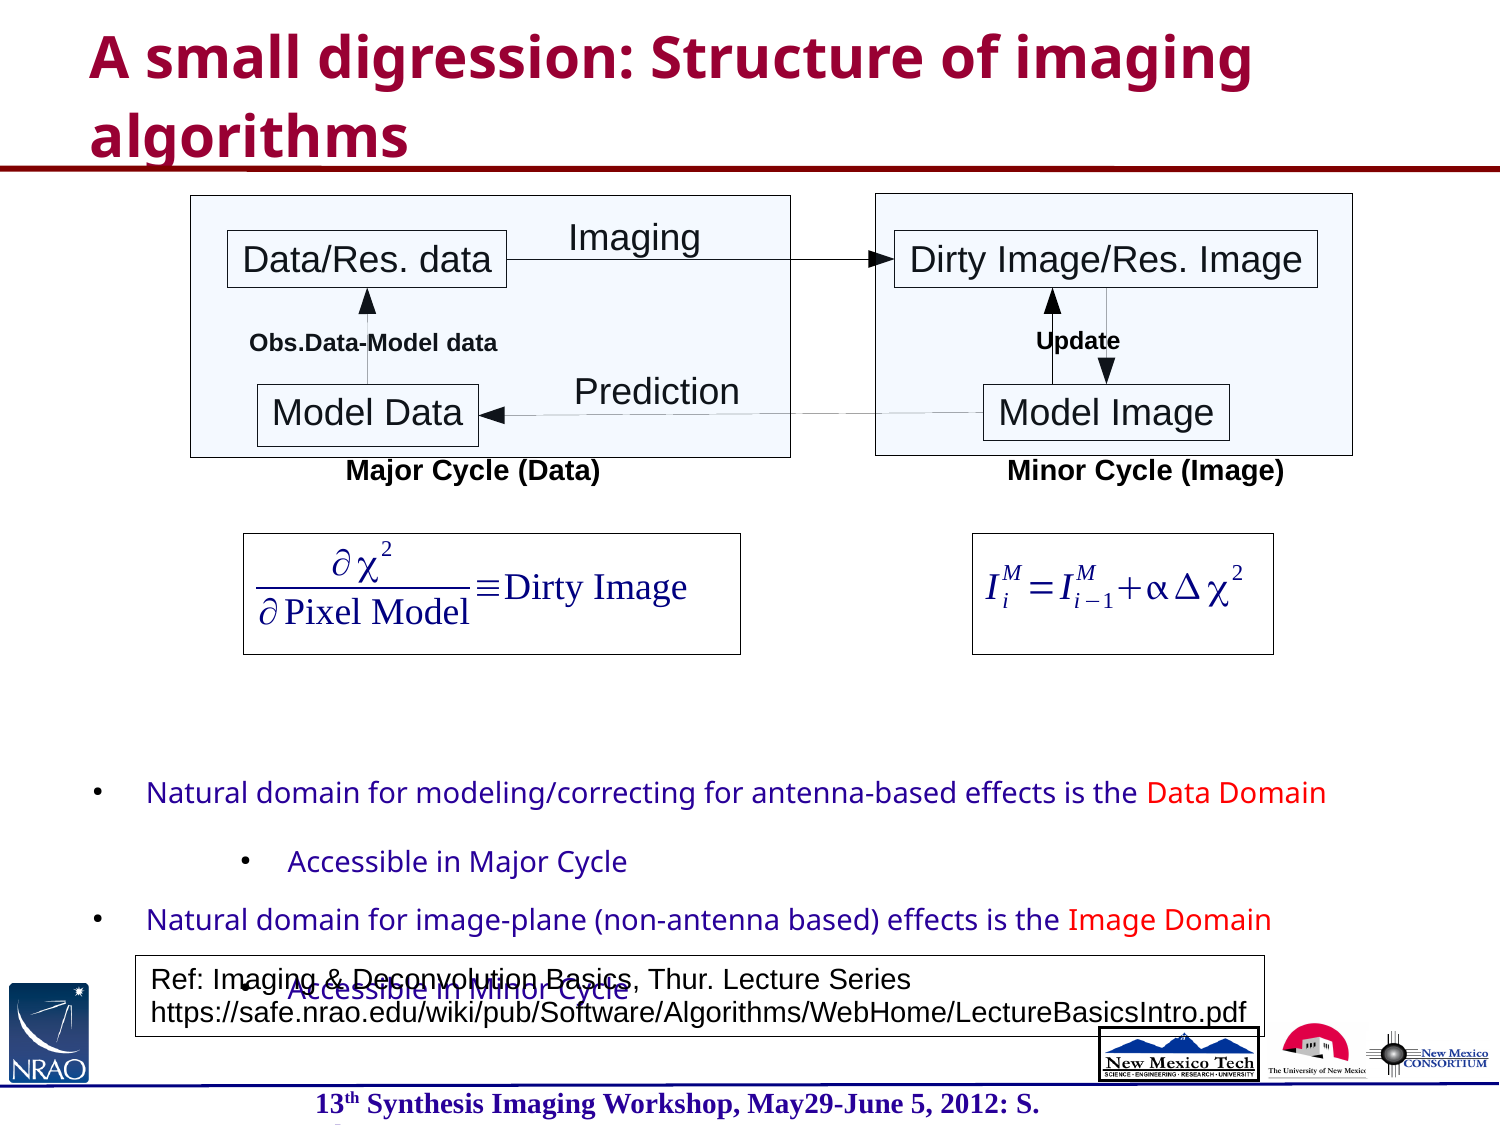

A small digression: Structure of imaging algorithms
# Natural domain for modeling/correcting for antenna-based effects is the Data Domain
Accessible in Major Cycle
Natural domain for image-plane (non-antenna based) effects is the Image Domain
Accessible in Minor Cycle
Imaging
Data/Res. data
Dirty Image/Res. Image
Update
Obs.Data-Model data
Prediction
Model Data
Model Image
Major Cycle (Data)
Minor Cycle (Image)
Ref: Imaging & Deconvolution Basics, Thur. Lecture Series
https://safe.nrao.edu/wiki/pub/Software/Algorithms/WebHome/LectureBasicsIntro.pdf